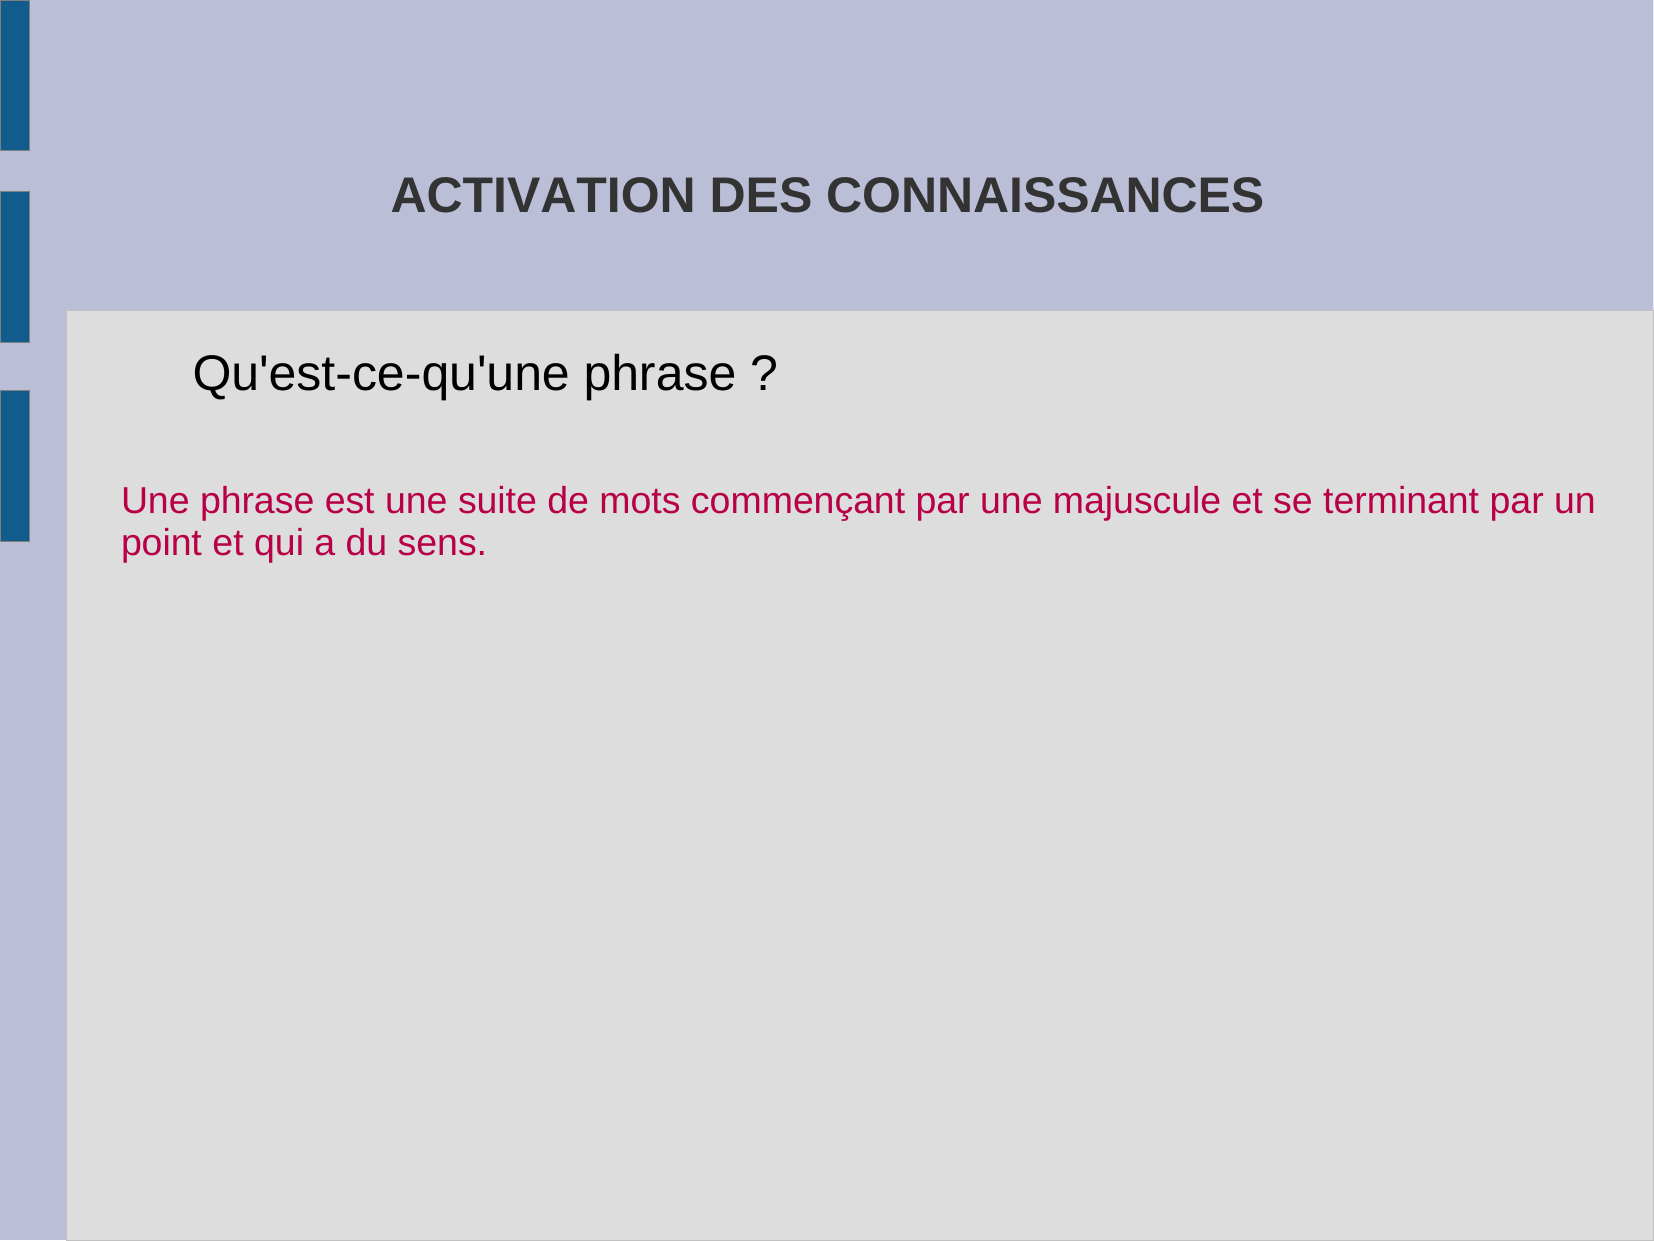

# ACTIVATION DES CONNAISSANCES
Qu'est-ce-qu'une phrase ?
Une phrase est une suite de mots commençant par une majuscule et se terminant par un point et qui a du sens.